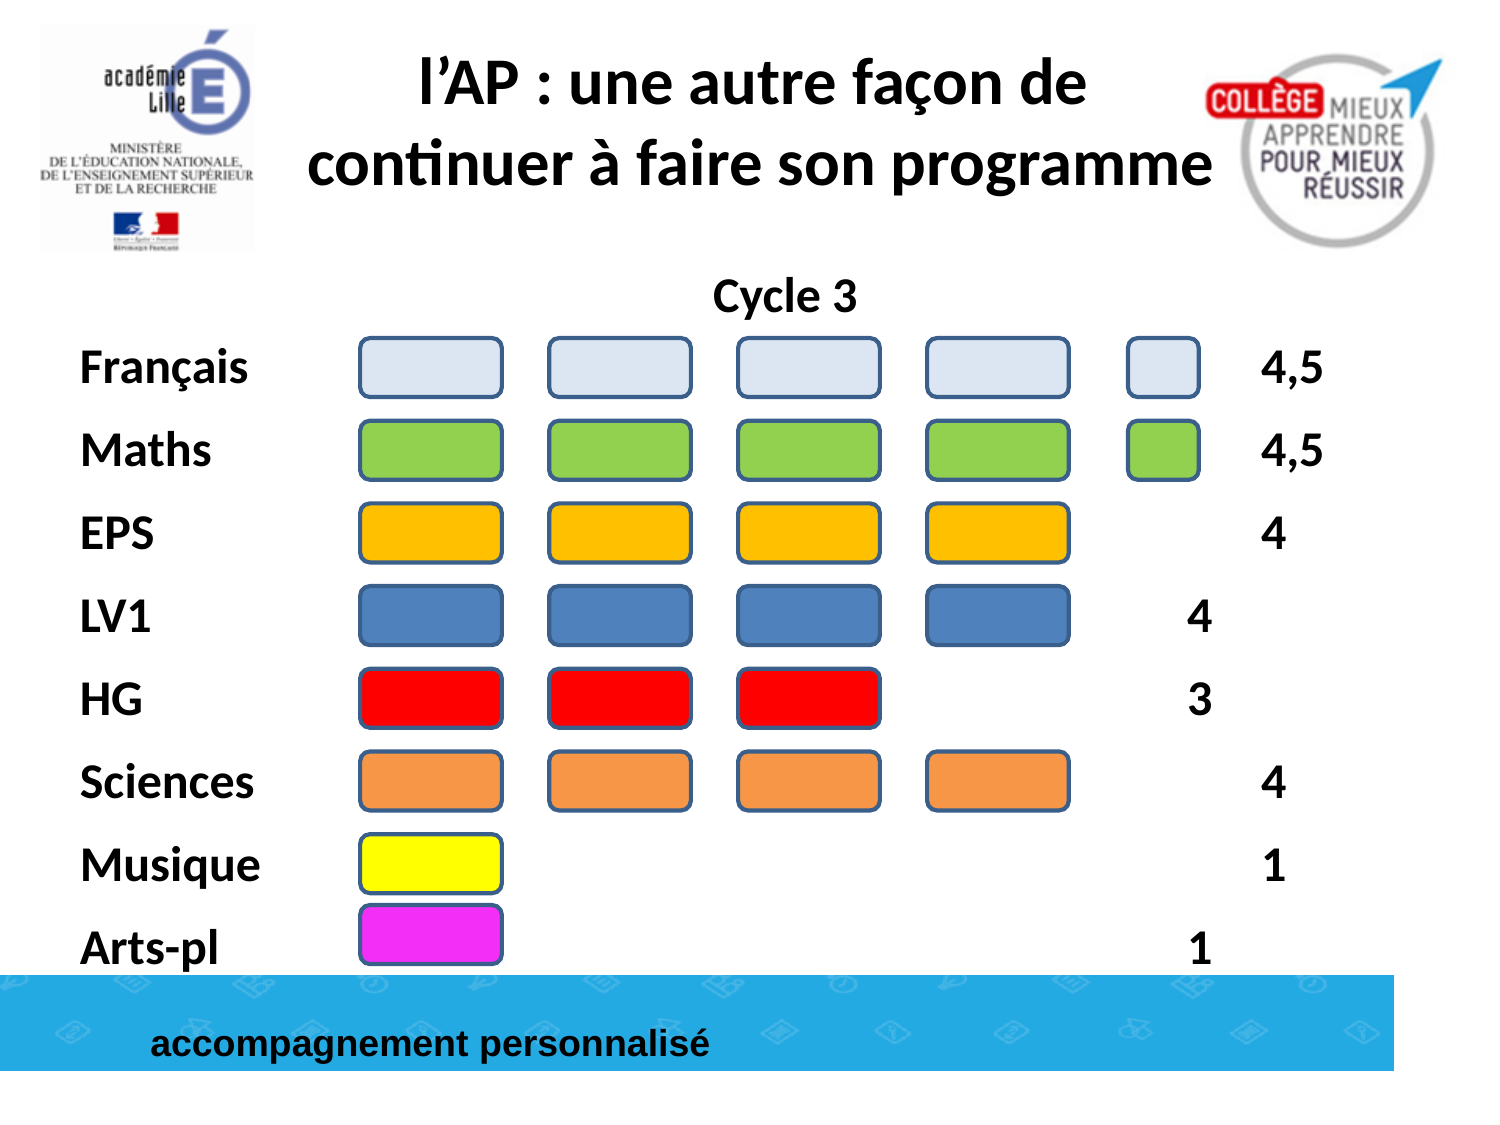

# l’AP : une autre façon de continuer à faire son programme
Cycle 3
Français														4,5
Maths															4,5
EPS															4
LV1															4
HG															3
Sciences														4
Musique														1
Arts-pl														1
accompagnement personnalisé